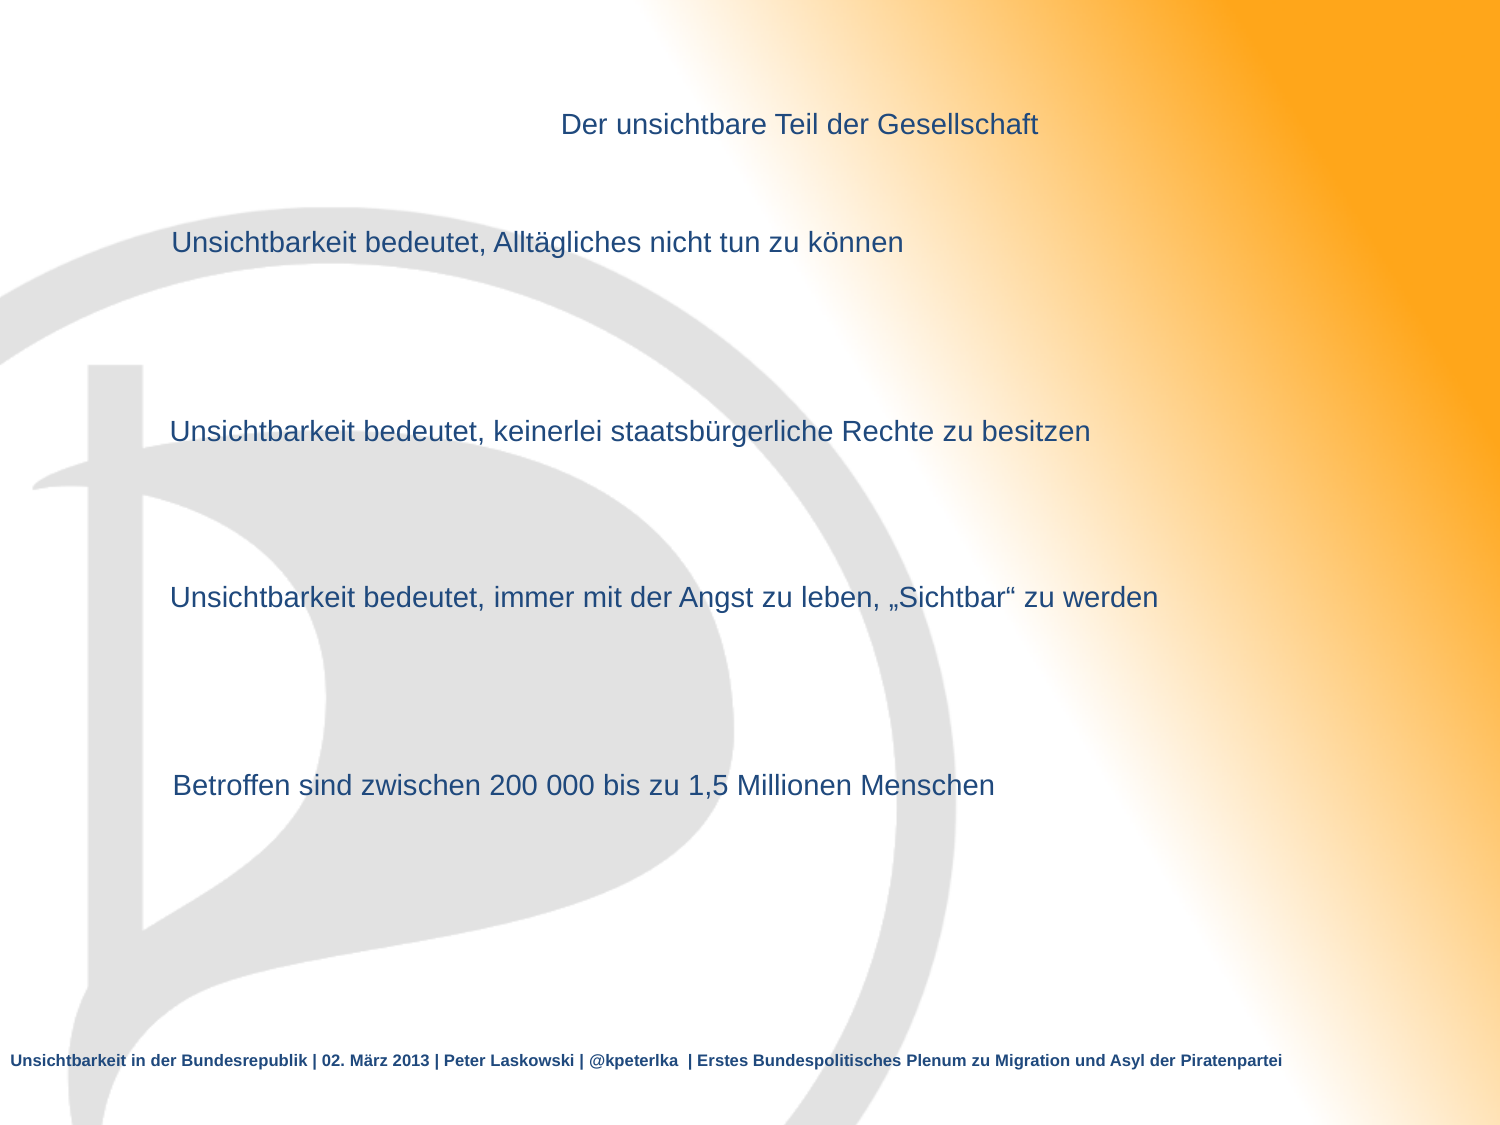

# Der unsichtbare Teil der Gesellschaft
Unsichtbarkeit bedeutet, Alltägliches nicht tun zu können
Unsichtbarkeit bedeutet, keinerlei staatsbürgerliche Rechte zu besitzen
Unsichtbarkeit bedeutet, immer mit der Angst zu leben, „Sichtbar“ zu werden
Betroffen sind zwischen 200 000 bis zu 1,5 Millionen Menschen
Unsichtbarkeit in der Bundesrepublik | 02. März 2013 | Peter Laskowski | @kpeterlka | Erstes Bundespolitisches Plenum zu Migration und Asyl der Piratenpartei